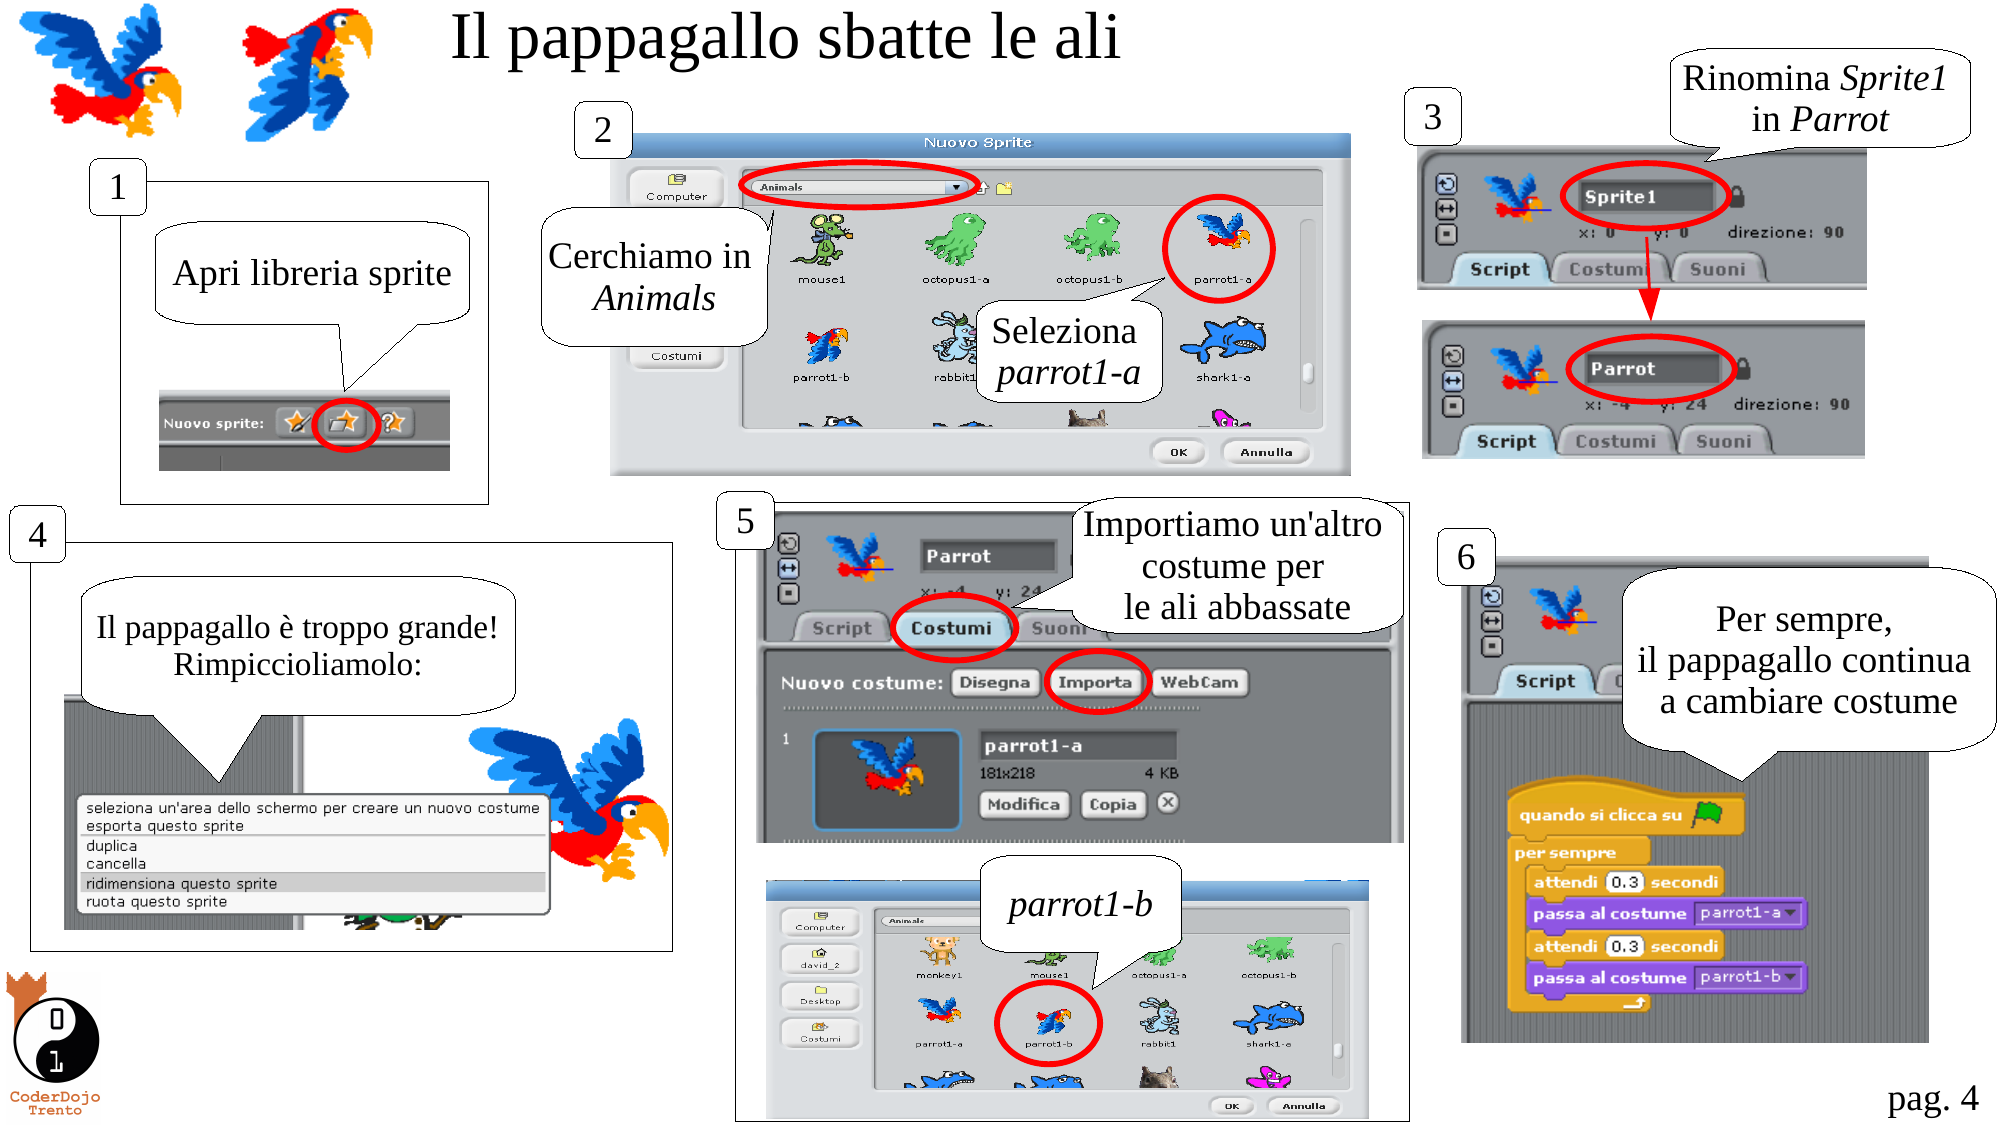

Il pappagallo sbatte le ali
Rinomina Sprite1
in Parrot
3
2
Seleziona
parrot1-a
Cerchiamo in
Animals
1
Apri libreria sprite
5
Importiamo un'altro
costume per
le ali abbassate
parrot1-b
4
Il pappagallo è troppo grande!
Rimpiccioliamolo:
6
Per sempre,
il pappagallo continua
a cambiare costume
pag. 4